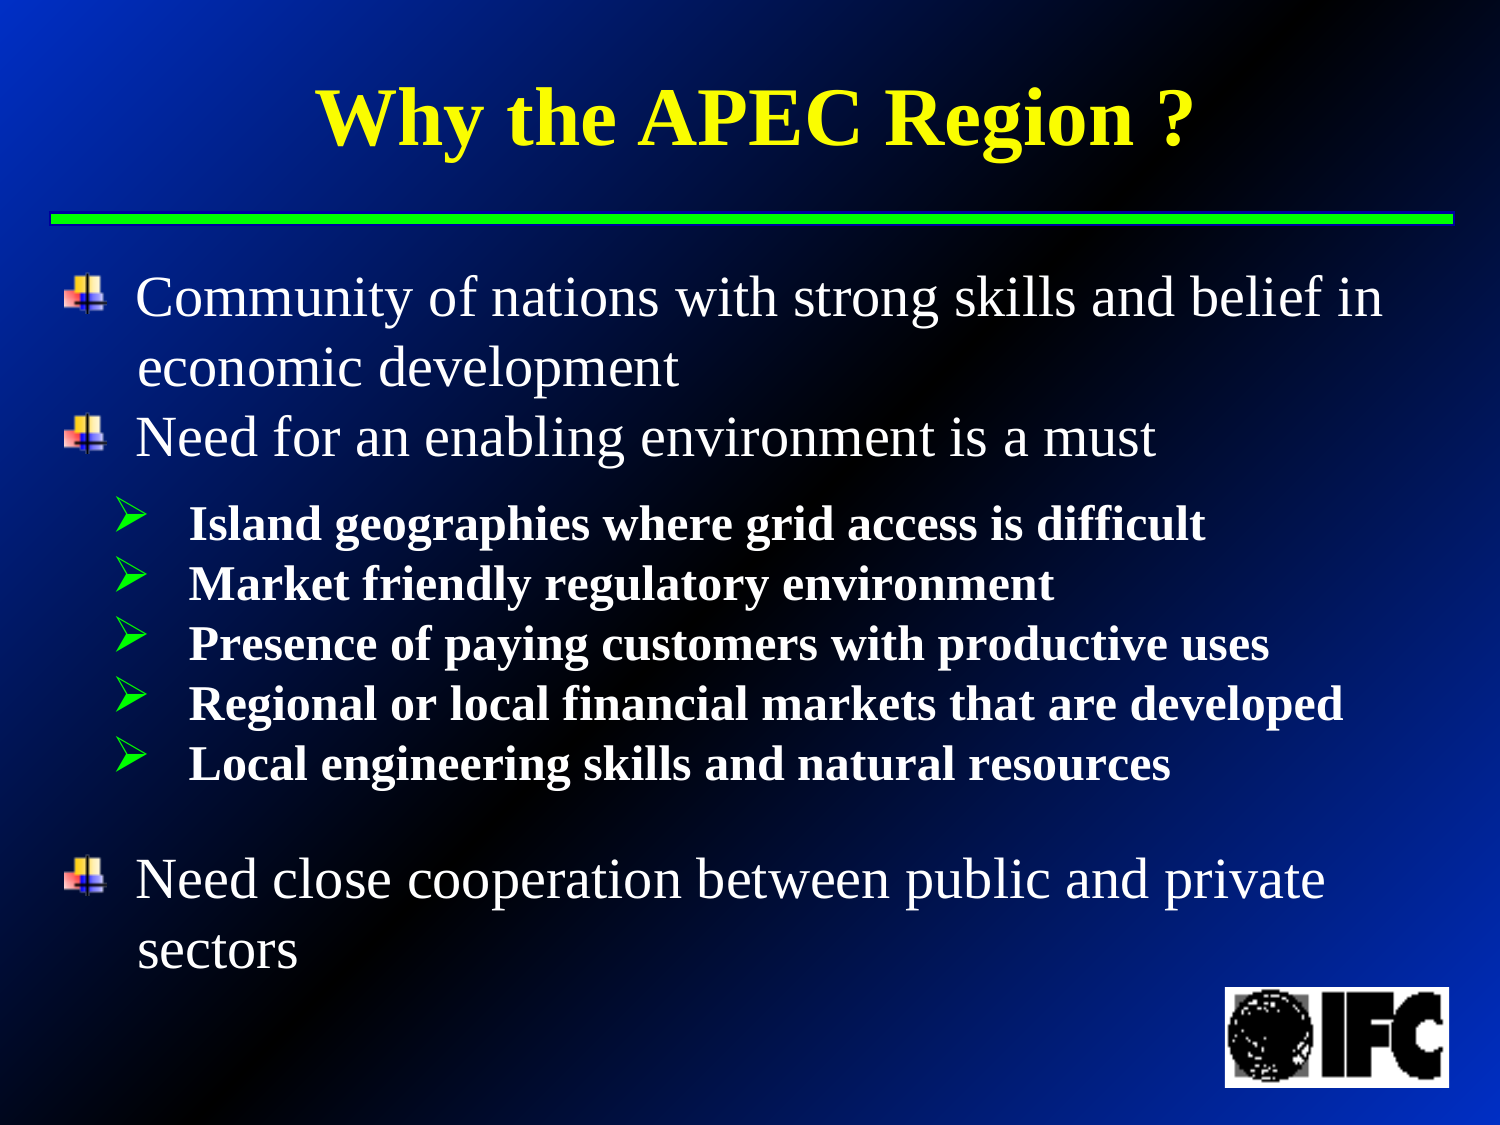

Why the APEC Region ?
 Community of nations with strong skills and belief in
 economic development
 Need for an enabling environment is a must
 Island geographies where grid access is difficult
 Market friendly regulatory environment
 Presence of paying customers with productive uses
 Regional or local financial markets that are developed
 Local engineering skills and natural resources
 Need close cooperation between public and private
 sectors